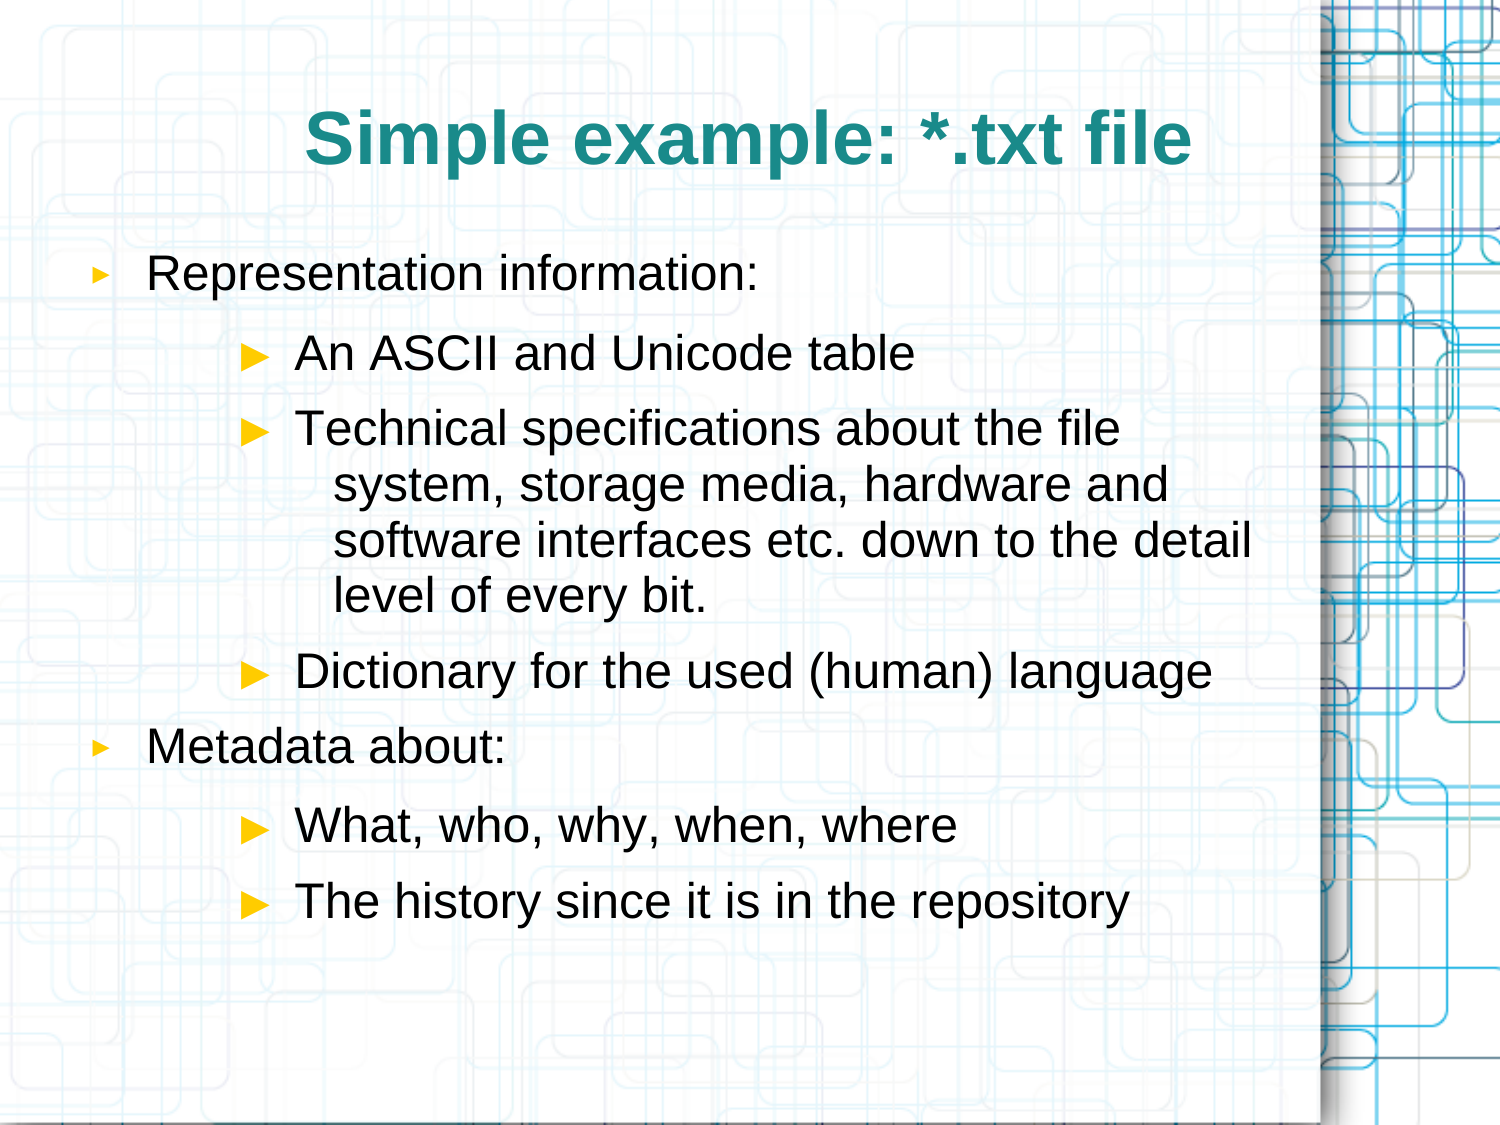

# Simple example: *.txt file
Representation information:
An ASCII and Unicode table
Technical specifications about the file system, storage media, hardware and software interfaces etc. down to the detail level of every bit.
Dictionary for the used (human) language
Metadata about:
What, who, why, when, where
The history since it is in the repository